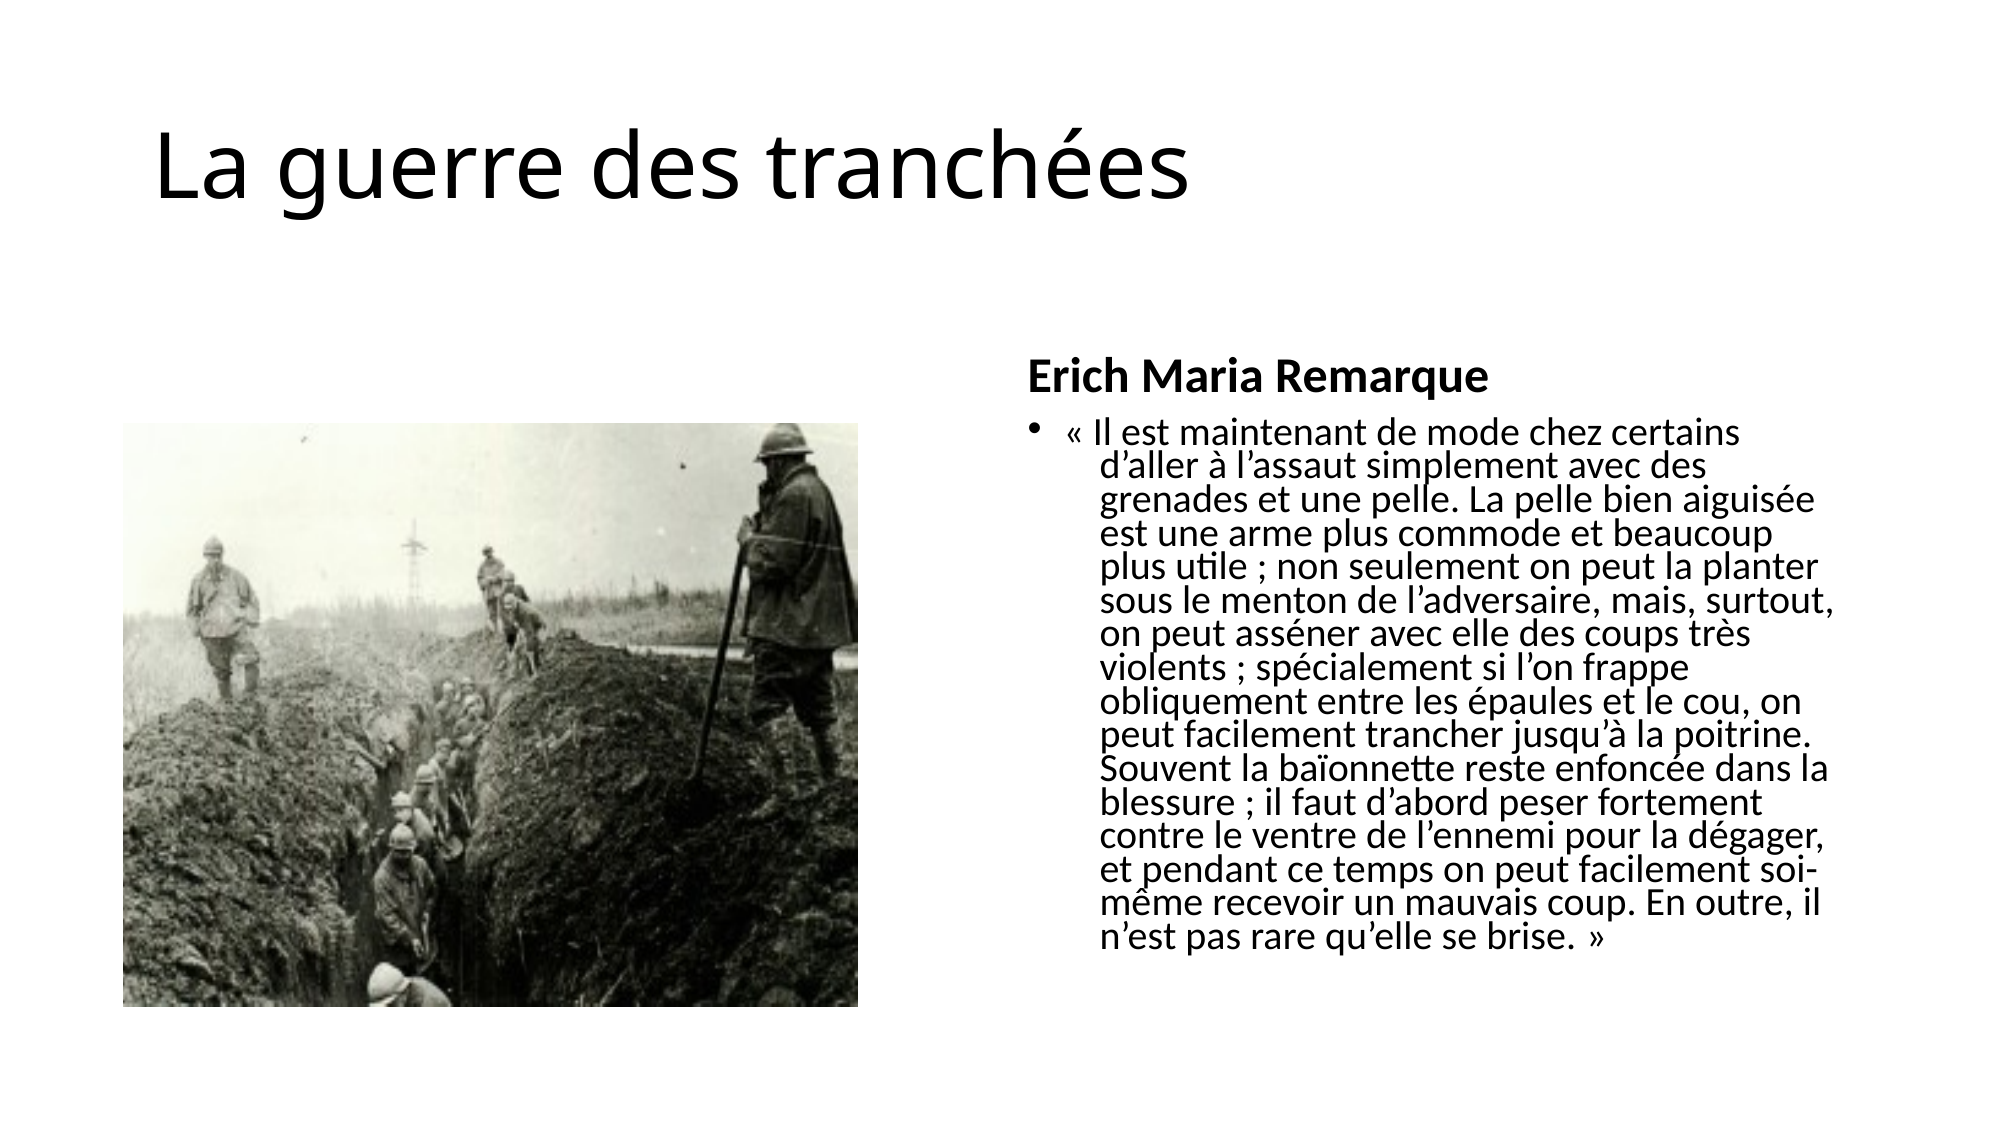

# La guerre des tranchées
Erich Maria Remarque
« Il est maintenant de mode chez certains d’aller à l’assaut simplement avec des grenades et une pelle. La pelle bien aiguisée est une arme plus commode et beaucoup plus utile ; non seulement on peut la planter sous le menton de l’adversaire, mais, surtout, on peut asséner avec elle des coups très violents ; spécialement si l’on frappe obliquement entre les épaules et le cou, on peut facilement trancher jusqu’à la poitrine. Souvent la baïonnette reste enfoncée dans la blessure ; il faut d’abord peser fortement contre le ventre de l’ennemi pour la dégager, et pendant ce temps on peut facilement soi-même recevoir un mauvais coup. En outre, il n’est pas rare qu’elle se brise. »